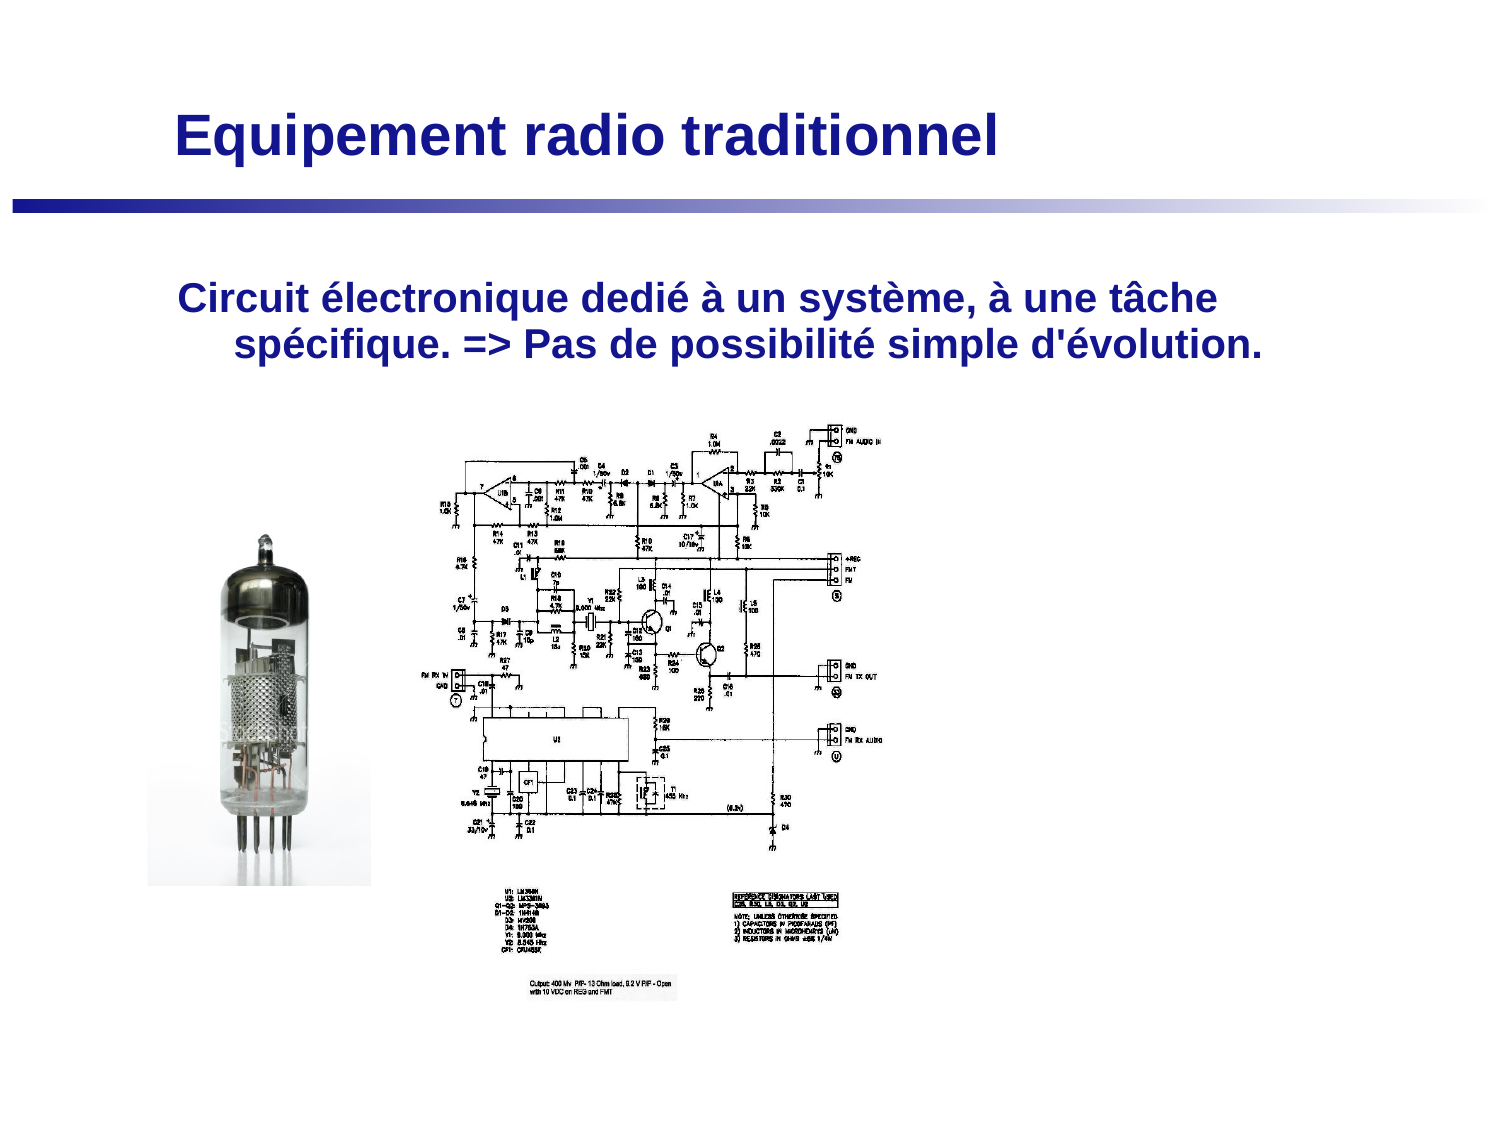

# Equipement radio traditionnel
Circuit électronique dedié à un système, à une tâche spécifique. => Pas de possibilité simple d'évolution.